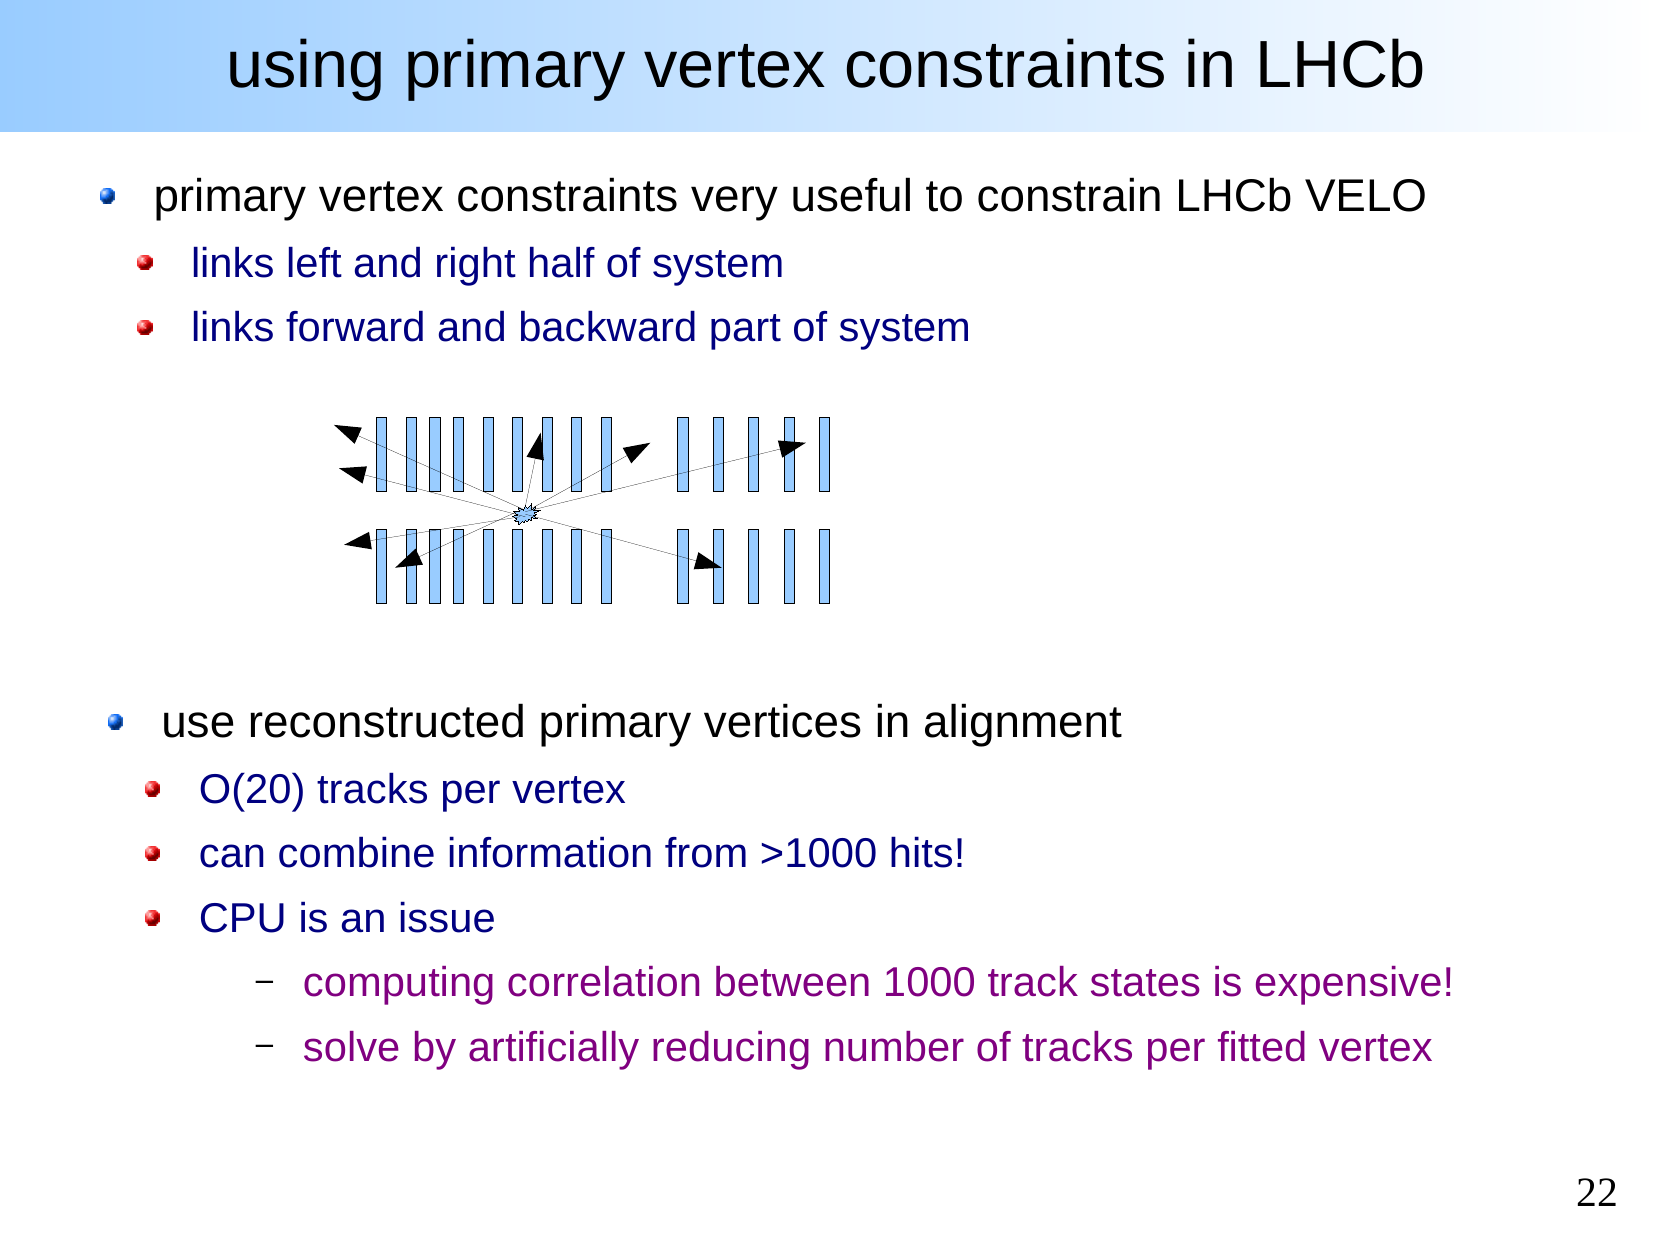

# using primary vertex constraints in LHCb
primary vertex constraints very useful to constrain LHCb VELO
links left and right half of system
links forward and backward part of system
use reconstructed primary vertices in alignment
O(20) tracks per vertex
can combine information from >1000 hits!
CPU is an issue
computing correlation between 1000 track states is expensive!
solve by artificially reducing number of tracks per fitted vertex
22